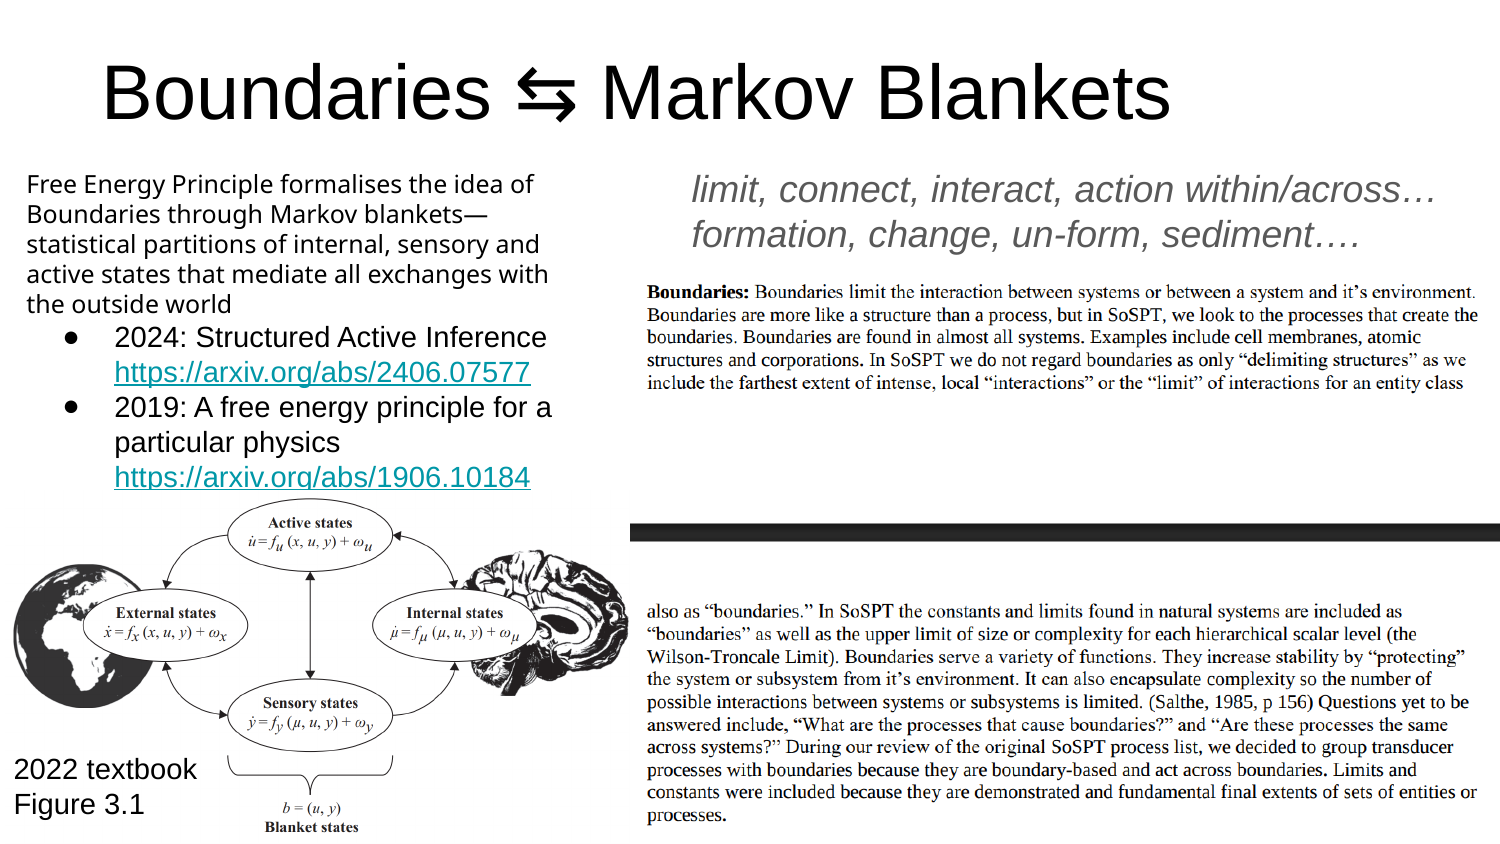

# 1 Boundaries ⇆ Markov Blankets
limit, connect, interact, action within/across…
formation, change, un-form, sediment….
Free Energy Principle formalises the idea of Boundaries through Markov blankets—statistical partitions of internal, sensory and active states that mediate all exchanges with the outside world
2024: Structured Active Inference https://arxiv.org/abs/2406.07577
2019: A free energy principle for a particular physics https://arxiv.org/abs/1906.10184
2022 textbook Figure 3.1